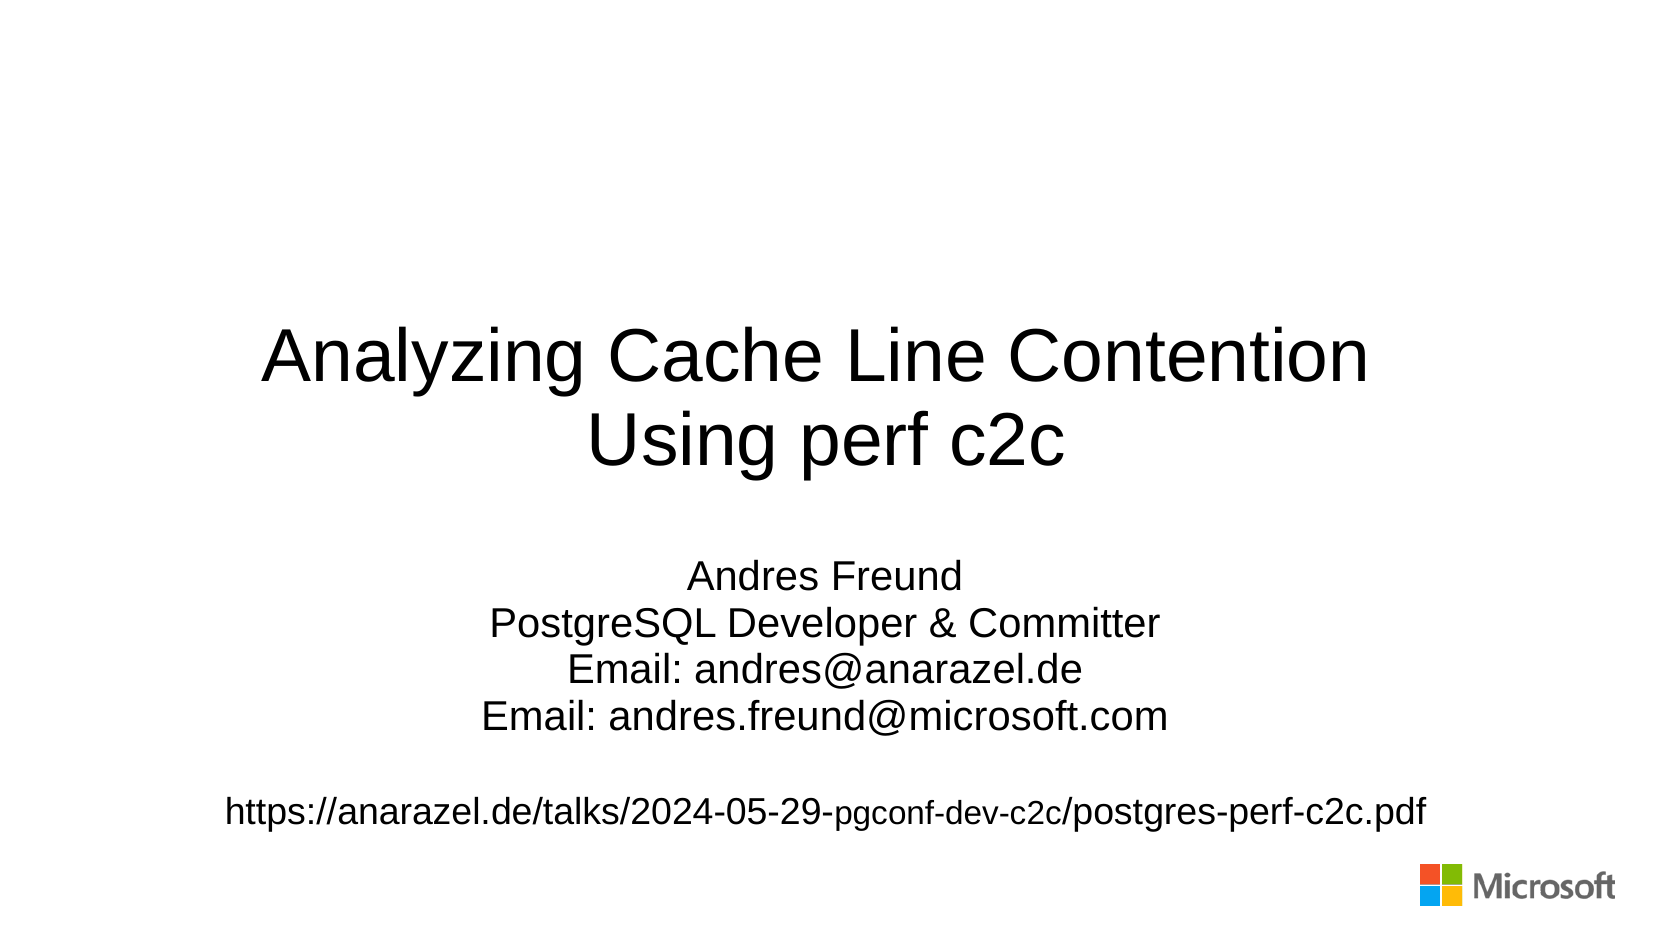

# Analyzing Cache Line Contention
Using perf c2c
Andres Freund
PostgreSQL Developer & Committer
Email: andres@anarazel.de
Email: andres.freund@microsoft.com
https://anarazel.de/talks/2024-05-29-pgconf-dev-c2c/postgres-perf-c2c.pdf